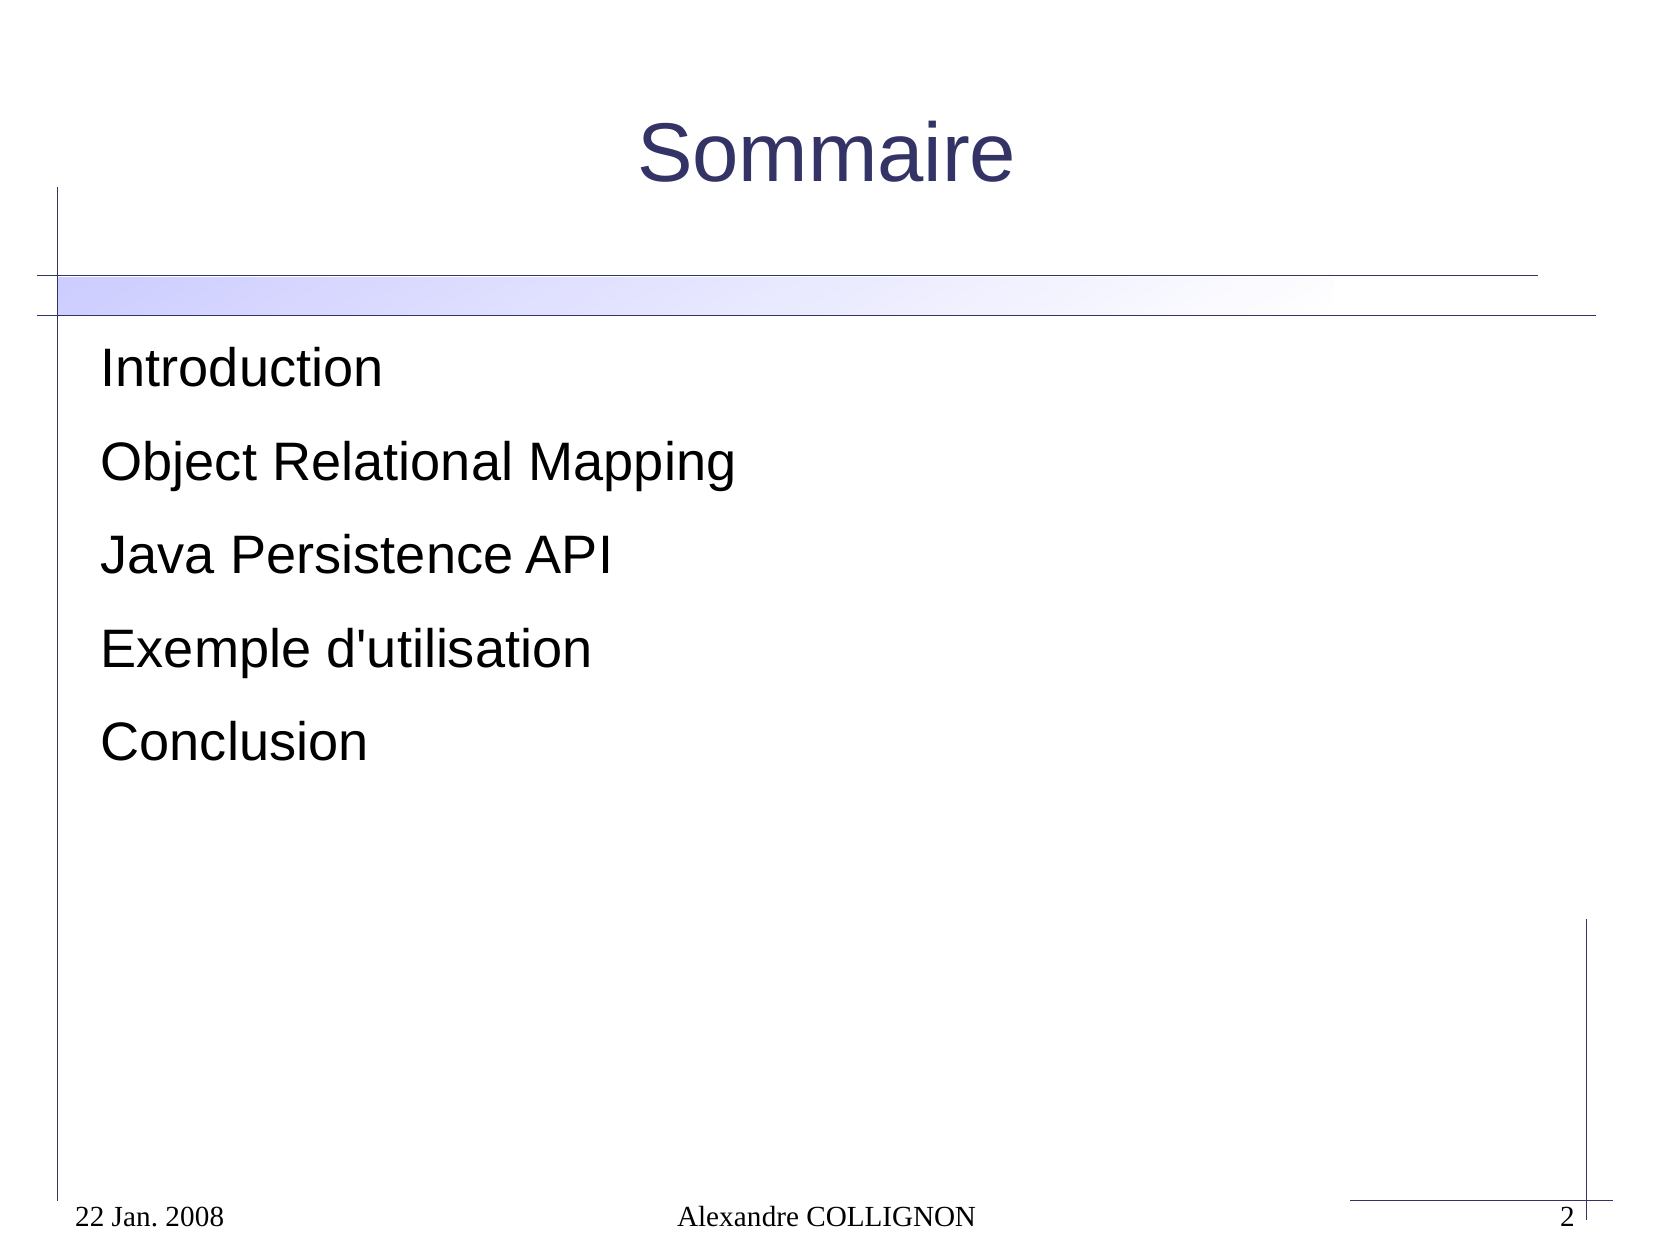

# Sommaire
Introduction
Object Relational Mapping
Java Persistence API
Exemple d'utilisation
Conclusion
22 Jan. 2008
Alexandre COLLIGNON
2